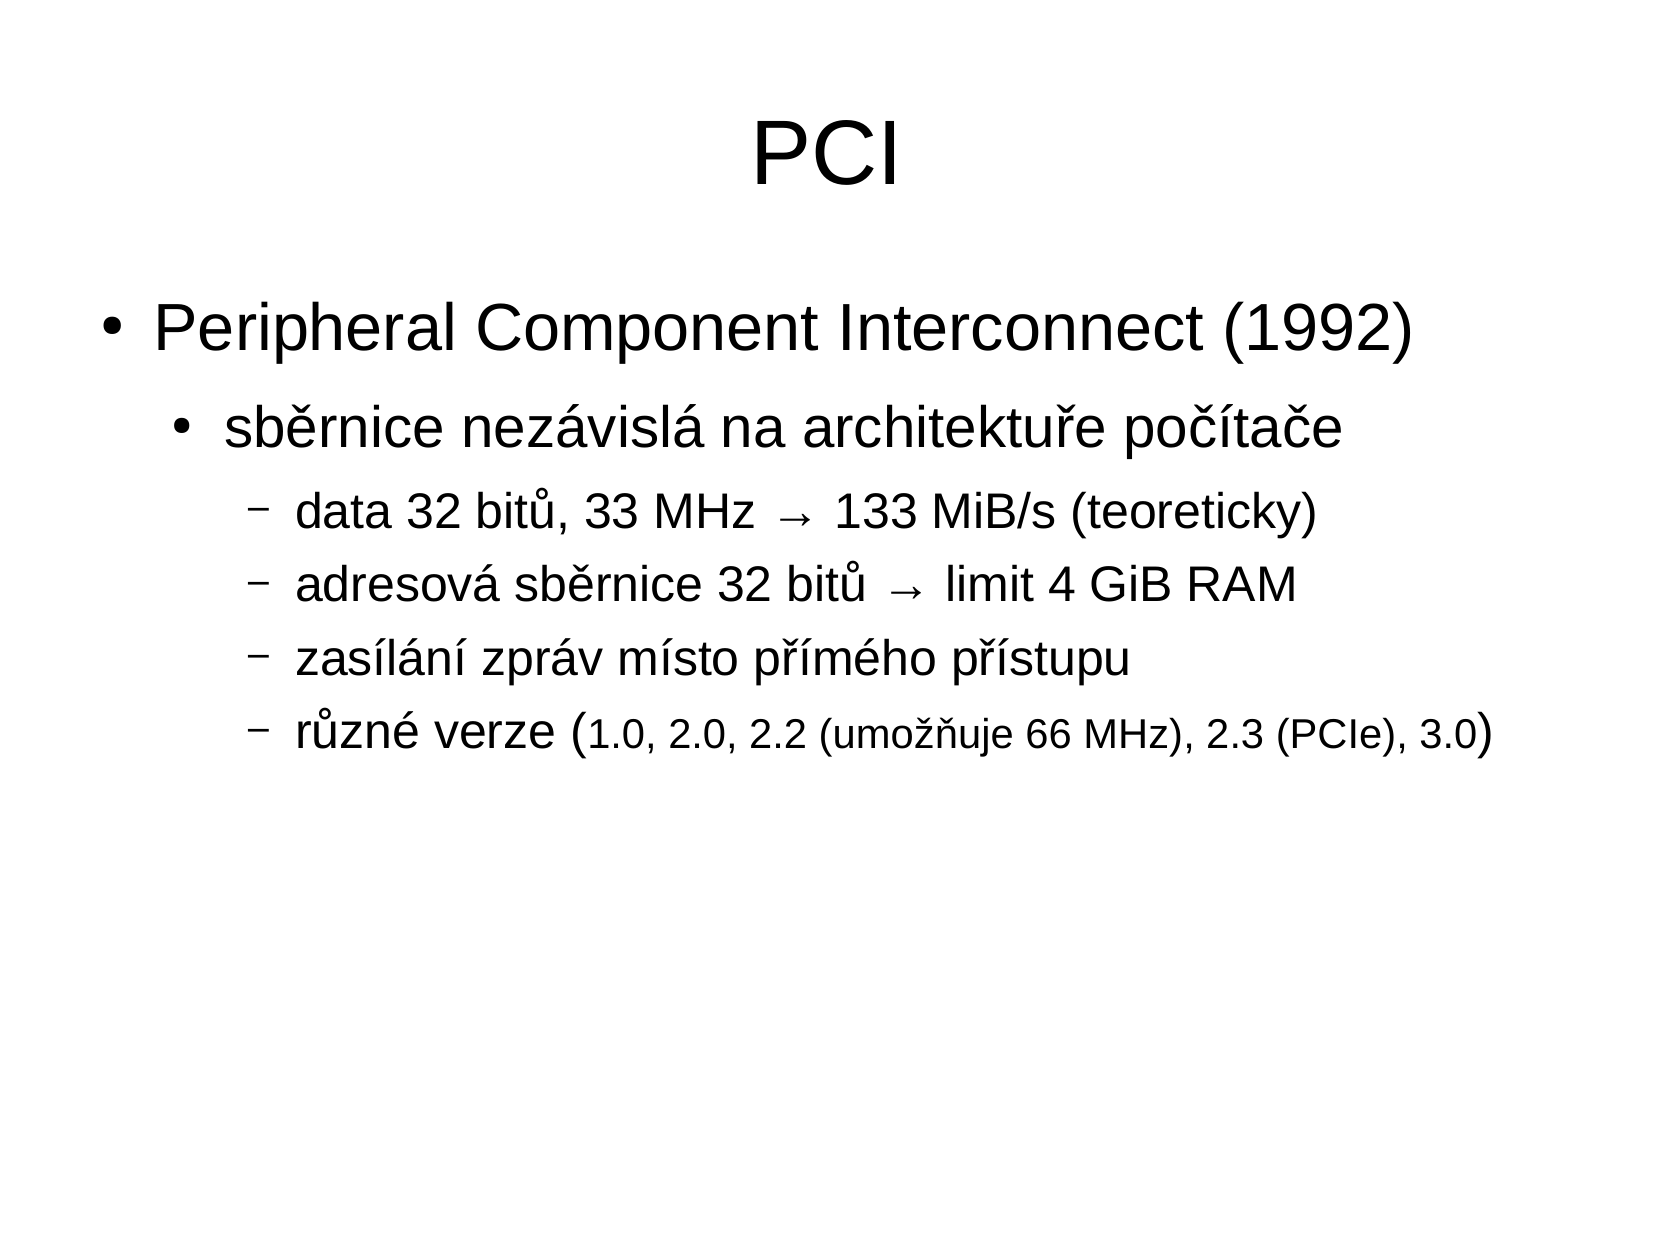

# PCI
Peripheral Component Interconnect (1992)
sběrnice nezávislá na architektuře počítače
data 32 bitů, 33 MHz → 133 MiB/s (teoreticky)
adresová sběrnice 32 bitů → limit 4 GiB RAM
zasílání zpráv místo přímého přístupu
různé verze (1.0, 2.0, 2.2 (umožňuje 66 MHz), 2.3 (PCIe), 3.0)